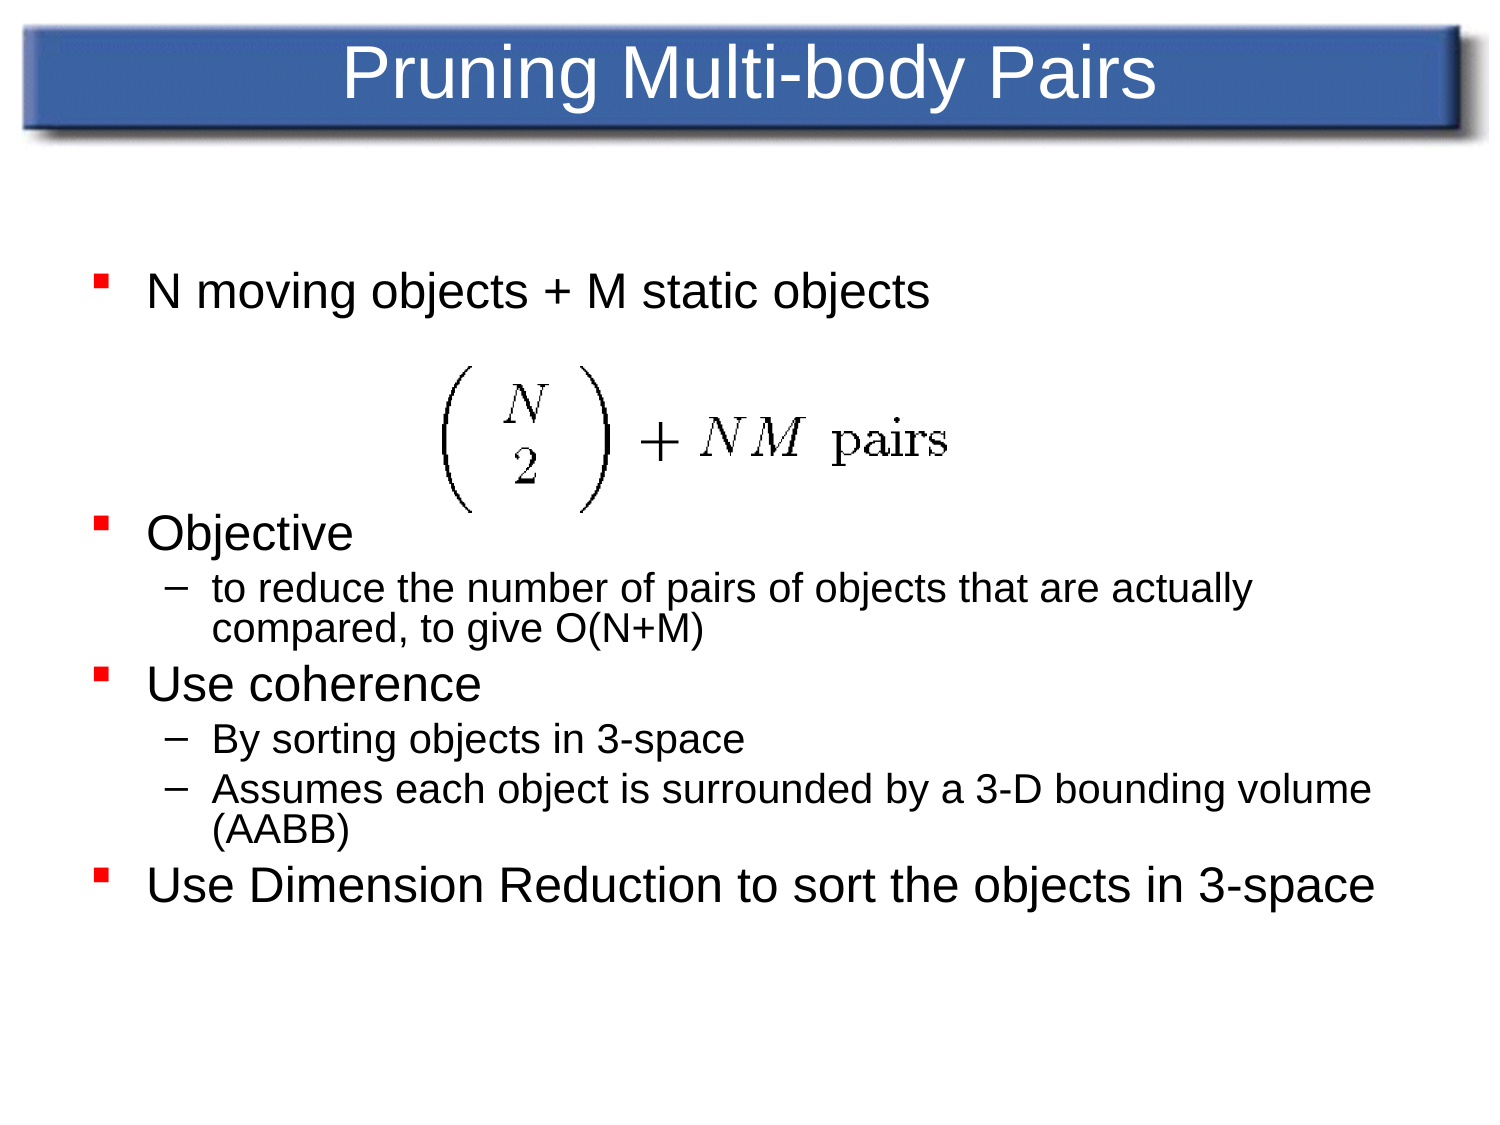

# Pruning Multi-body Pairs
N moving objects + M static objects
Objective
to reduce the number of pairs of objects that are actually compared, to give O(N+M)
Use coherence
By sorting objects in 3-space
Assumes each object is surrounded by a 3-D bounding volume (AABB)
Use Dimension Reduction to sort the objects in 3-space